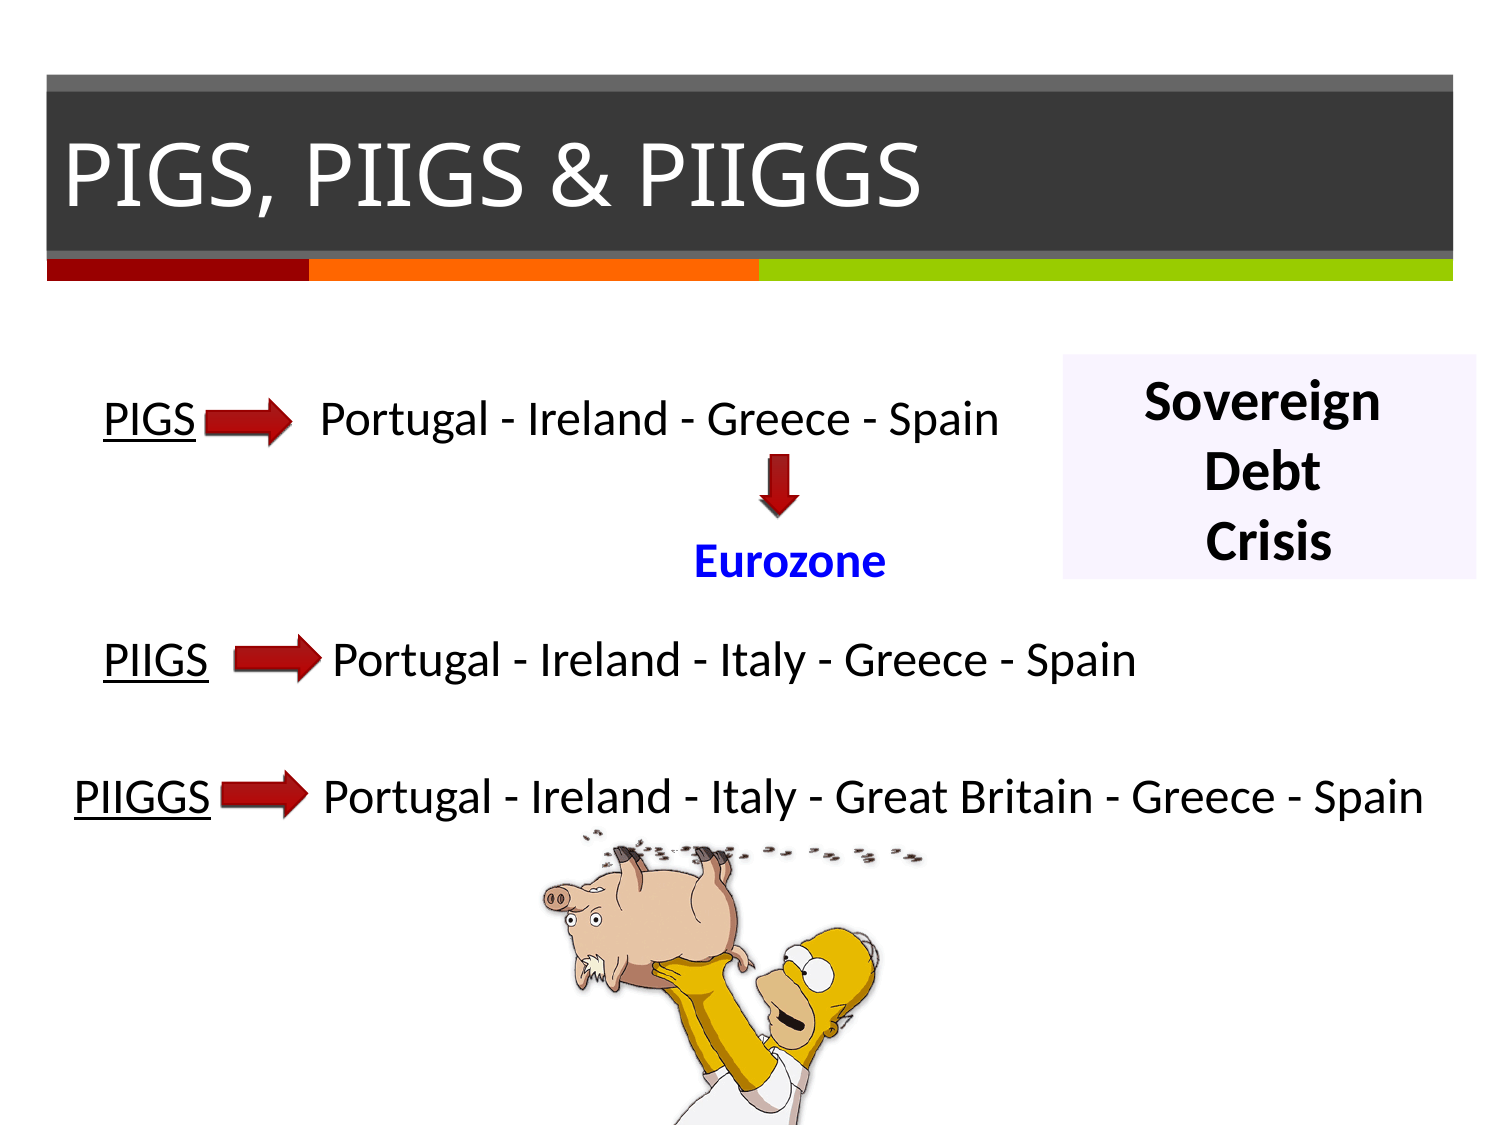

PIGS, PIIGS & PIIGGS
Sovereign
Debt
Crisis
PIGS Portugal - Ireland - Greece - Spain
Eurozone
PIIGS Portugal - Ireland - Italy - Greece - Spain
PIIGGS Portugal - Ireland - Italy - Great Britain - Greece - Spain